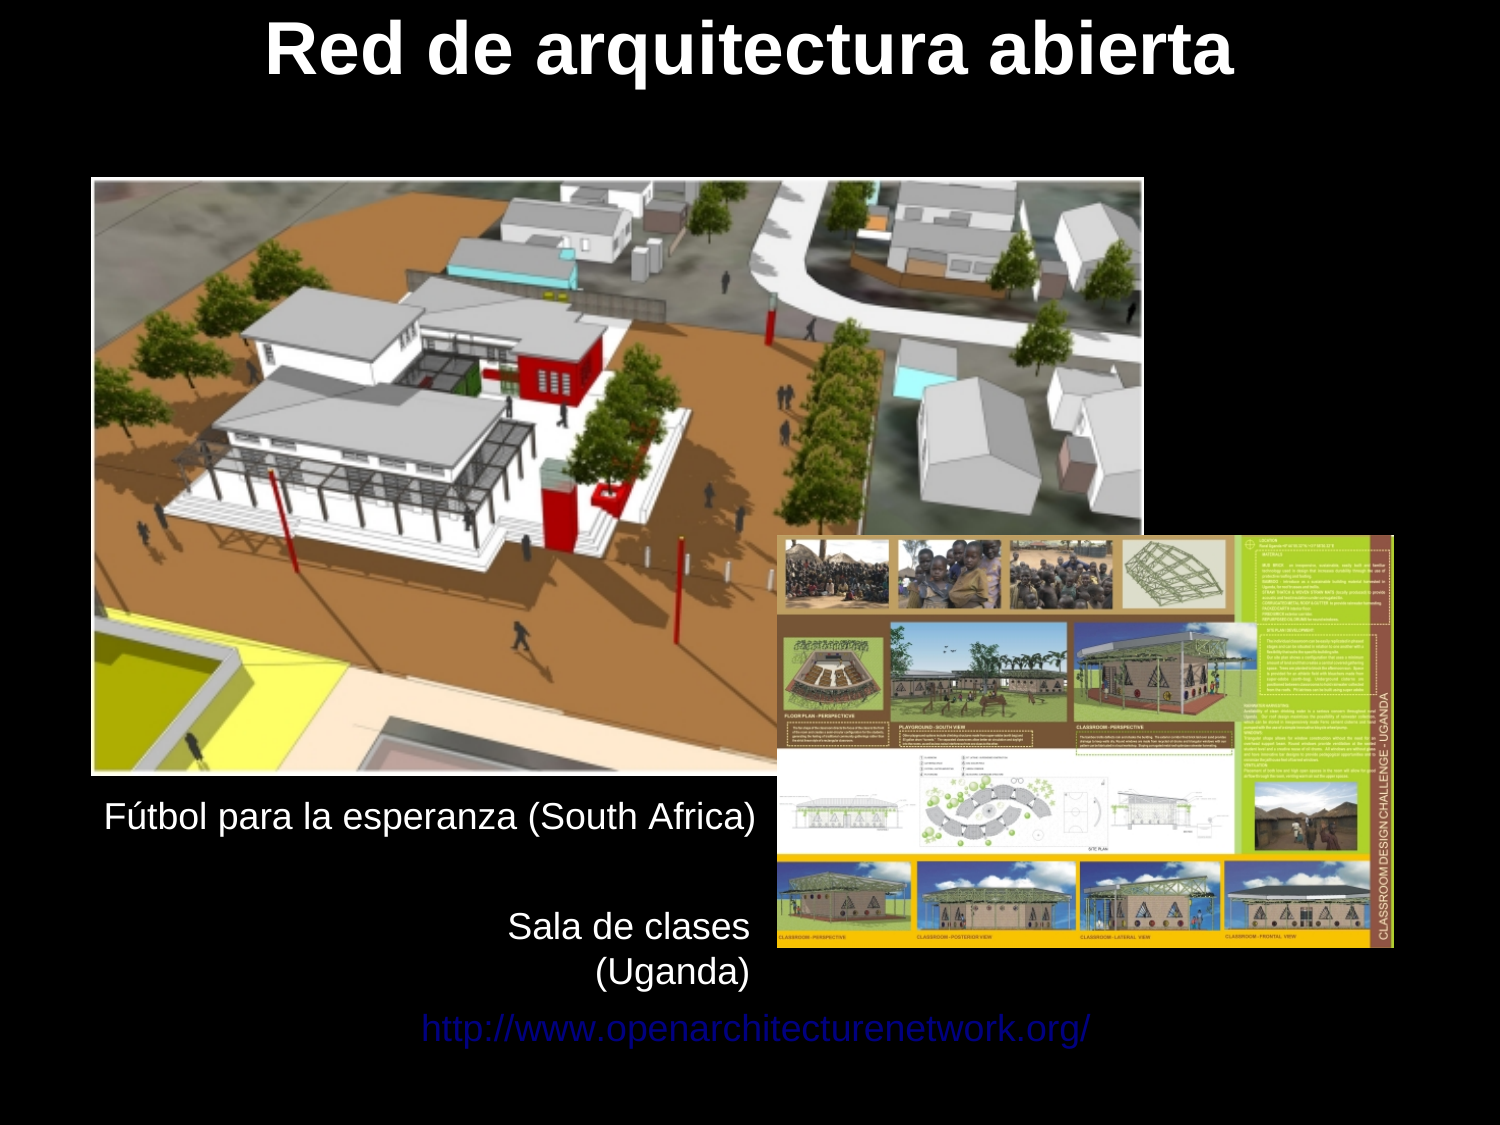

# Red de arquitectura abierta
Fútbol para la esperanza (South Africa)
Sala de clases (Uganda)
http://www.openarchitecturenetwork.org/